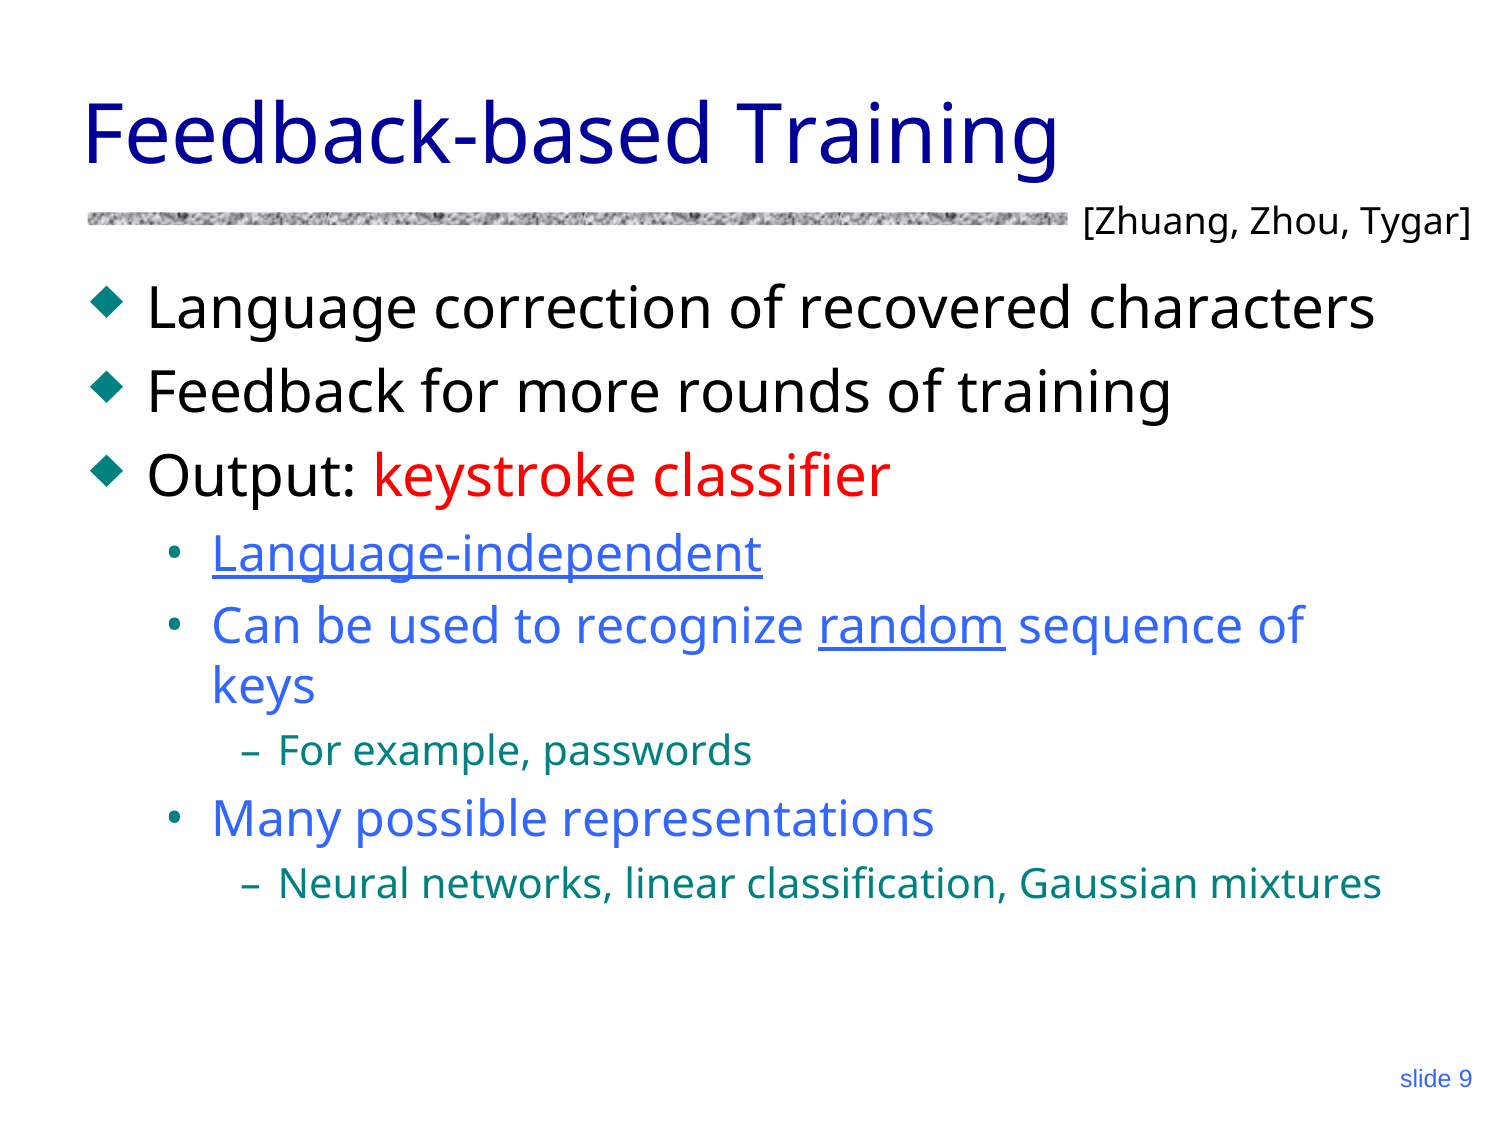

# Feedback-based Training
[Zhuang, Zhou, Tygar]
Language correction of recovered characters
Feedback for more rounds of training
Output: keystroke classifier
Language-independent
Can be used to recognize random sequence of keys
For example, passwords
Many possible representations
Neural networks, linear classification, Gaussian mixtures
slide